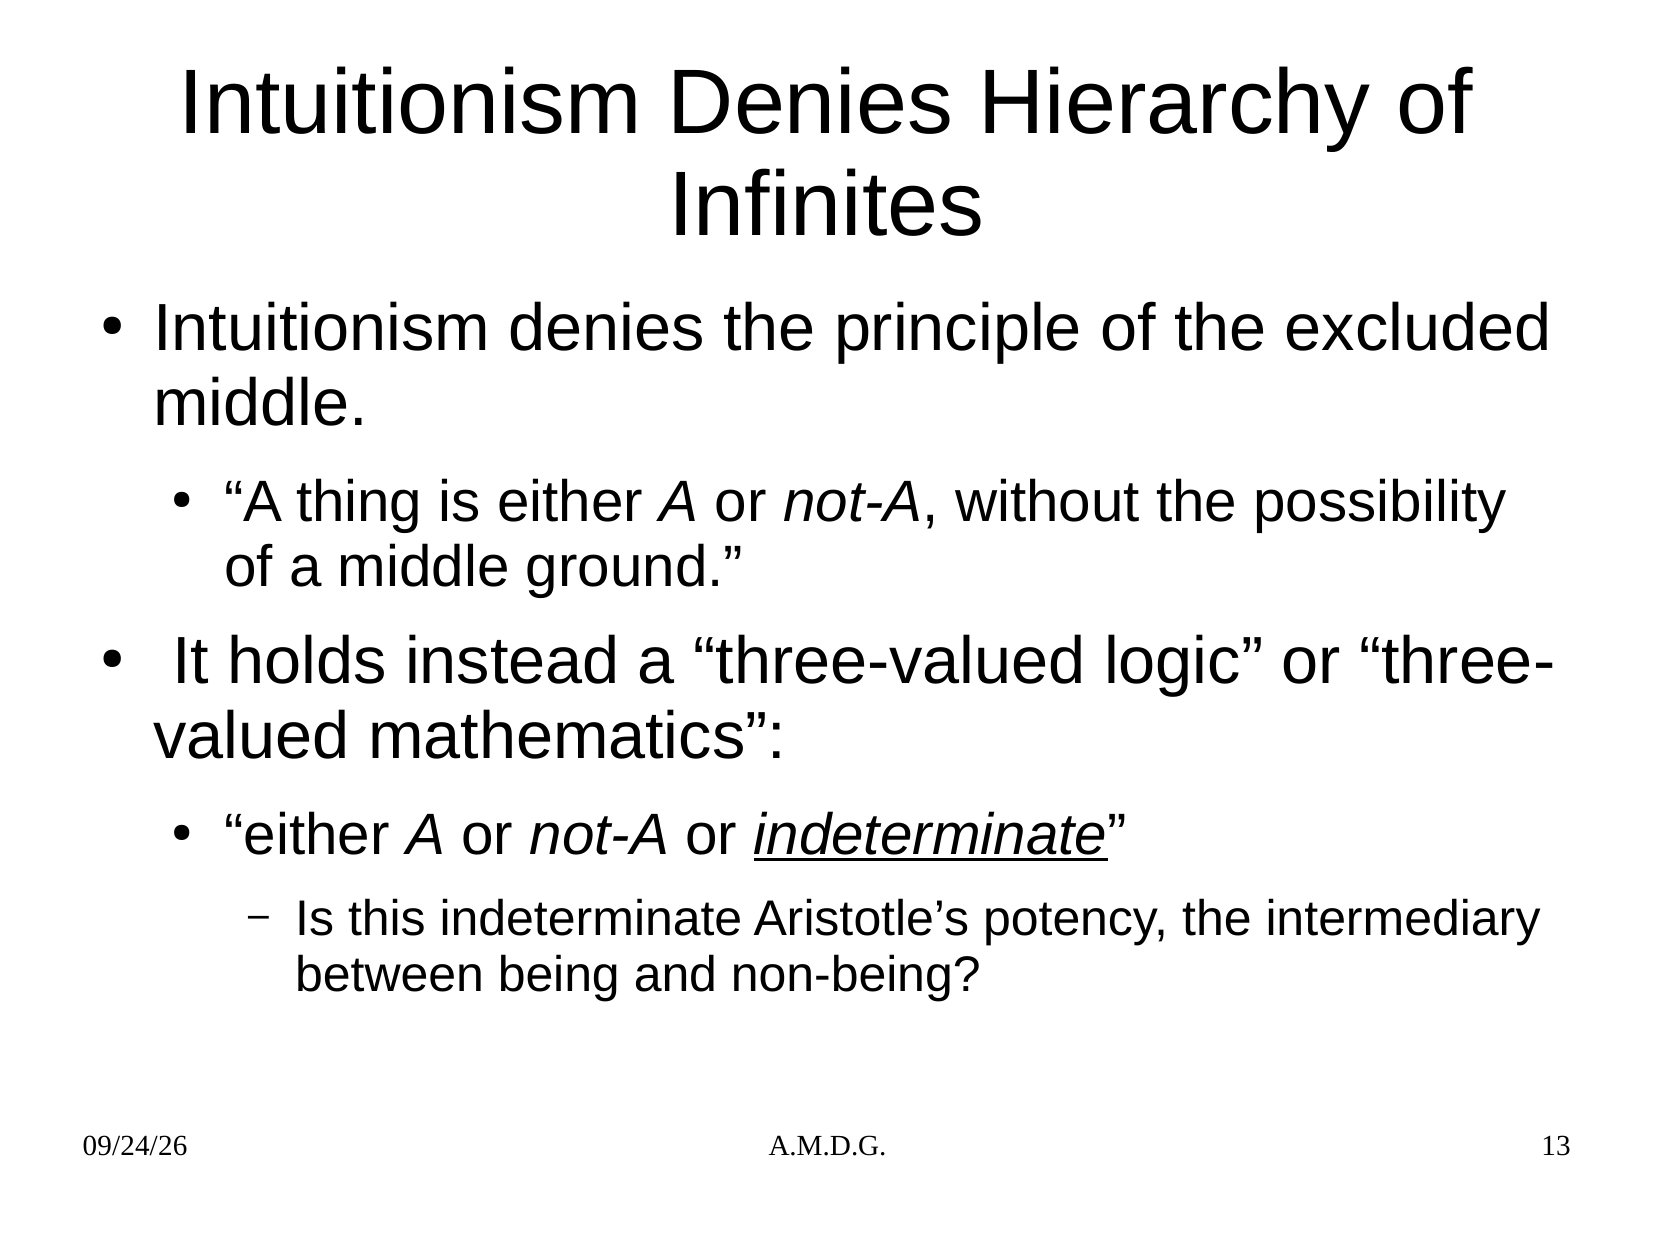

# Intuitionism Denies Hierarchy of Infinites
Intuitionism denies the principle of the excluded middle.
“A thing is either A or not-A, without the possibility of a middle ground.”
 It holds instead a “three-valued logic” or “three-valued mathematics”:
“either A or not-A or indeterminate”
Is this indeterminate Aristotle’s potency, the intermediary between being and non-being?
A.M.D.G.
13